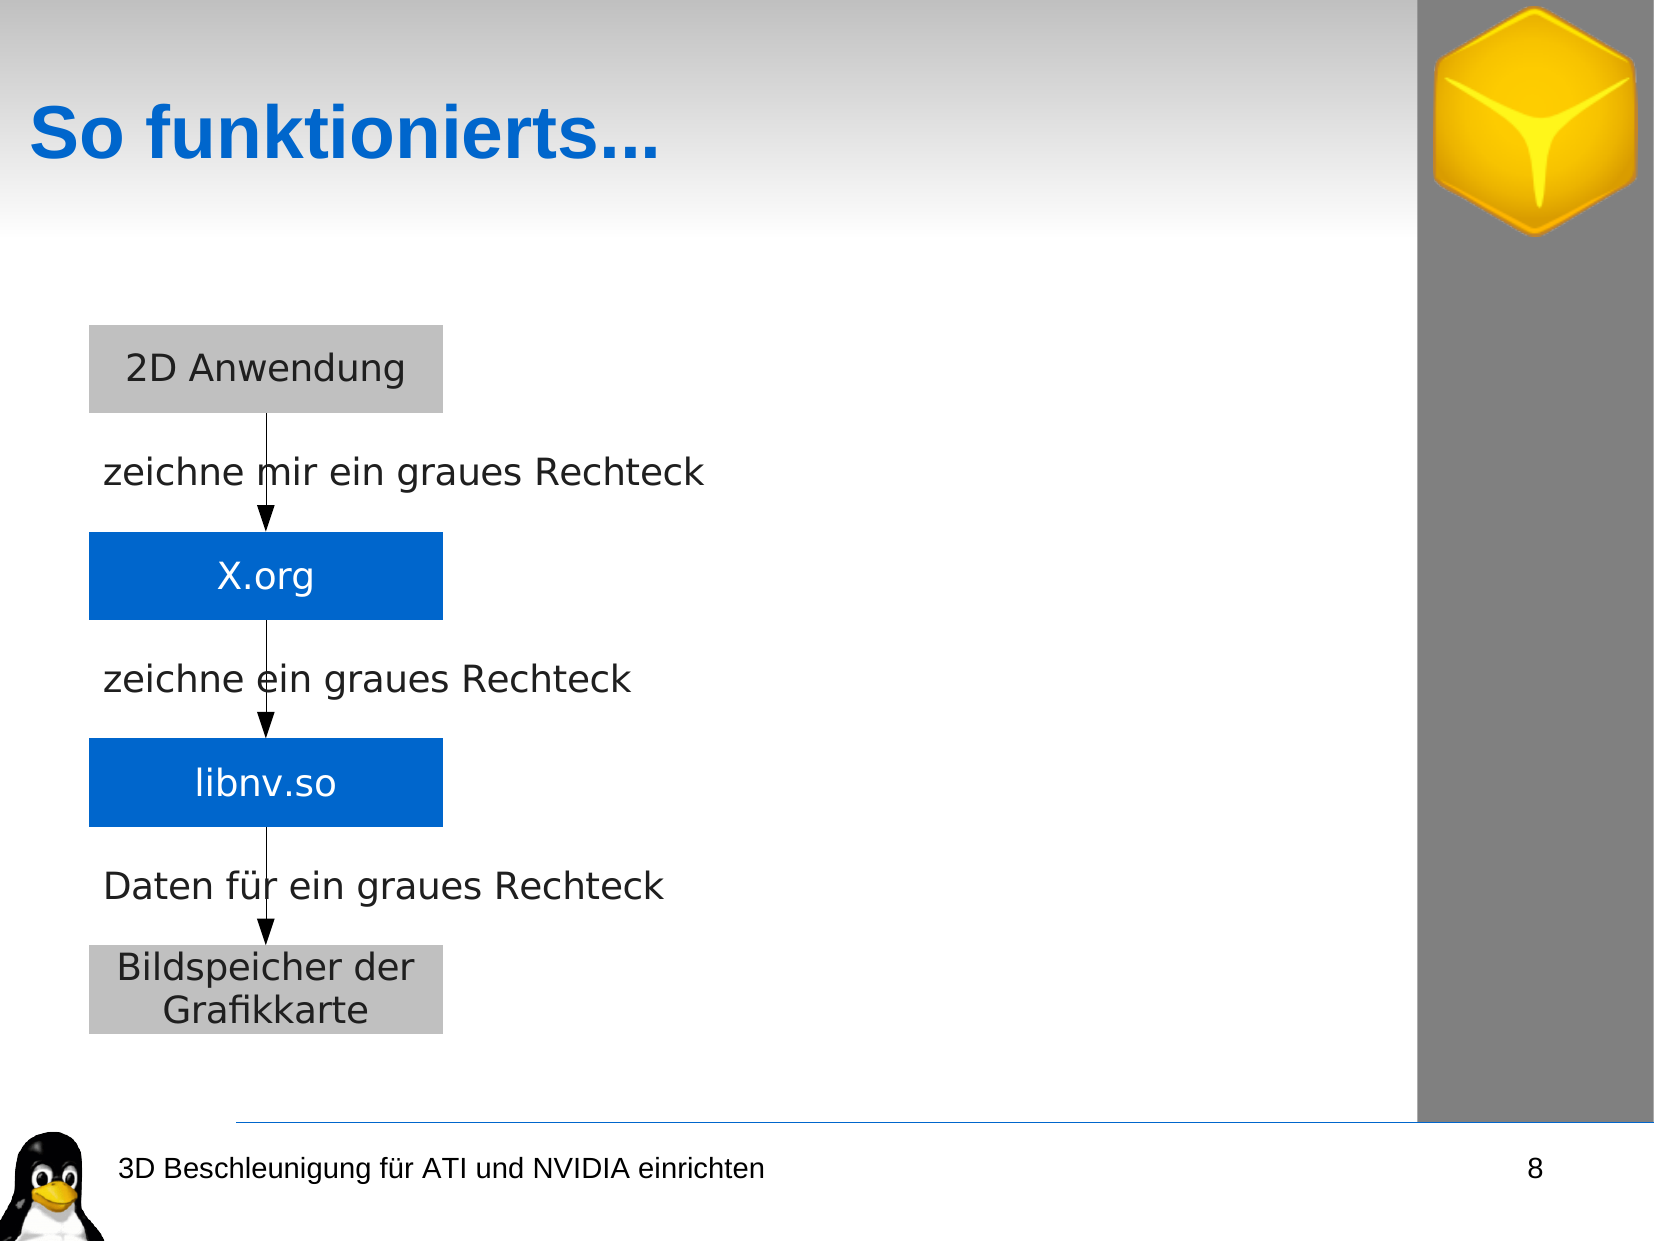

# So funktionierts...
3D Beschleunigung für ATI und NVIDIA einrichten
8